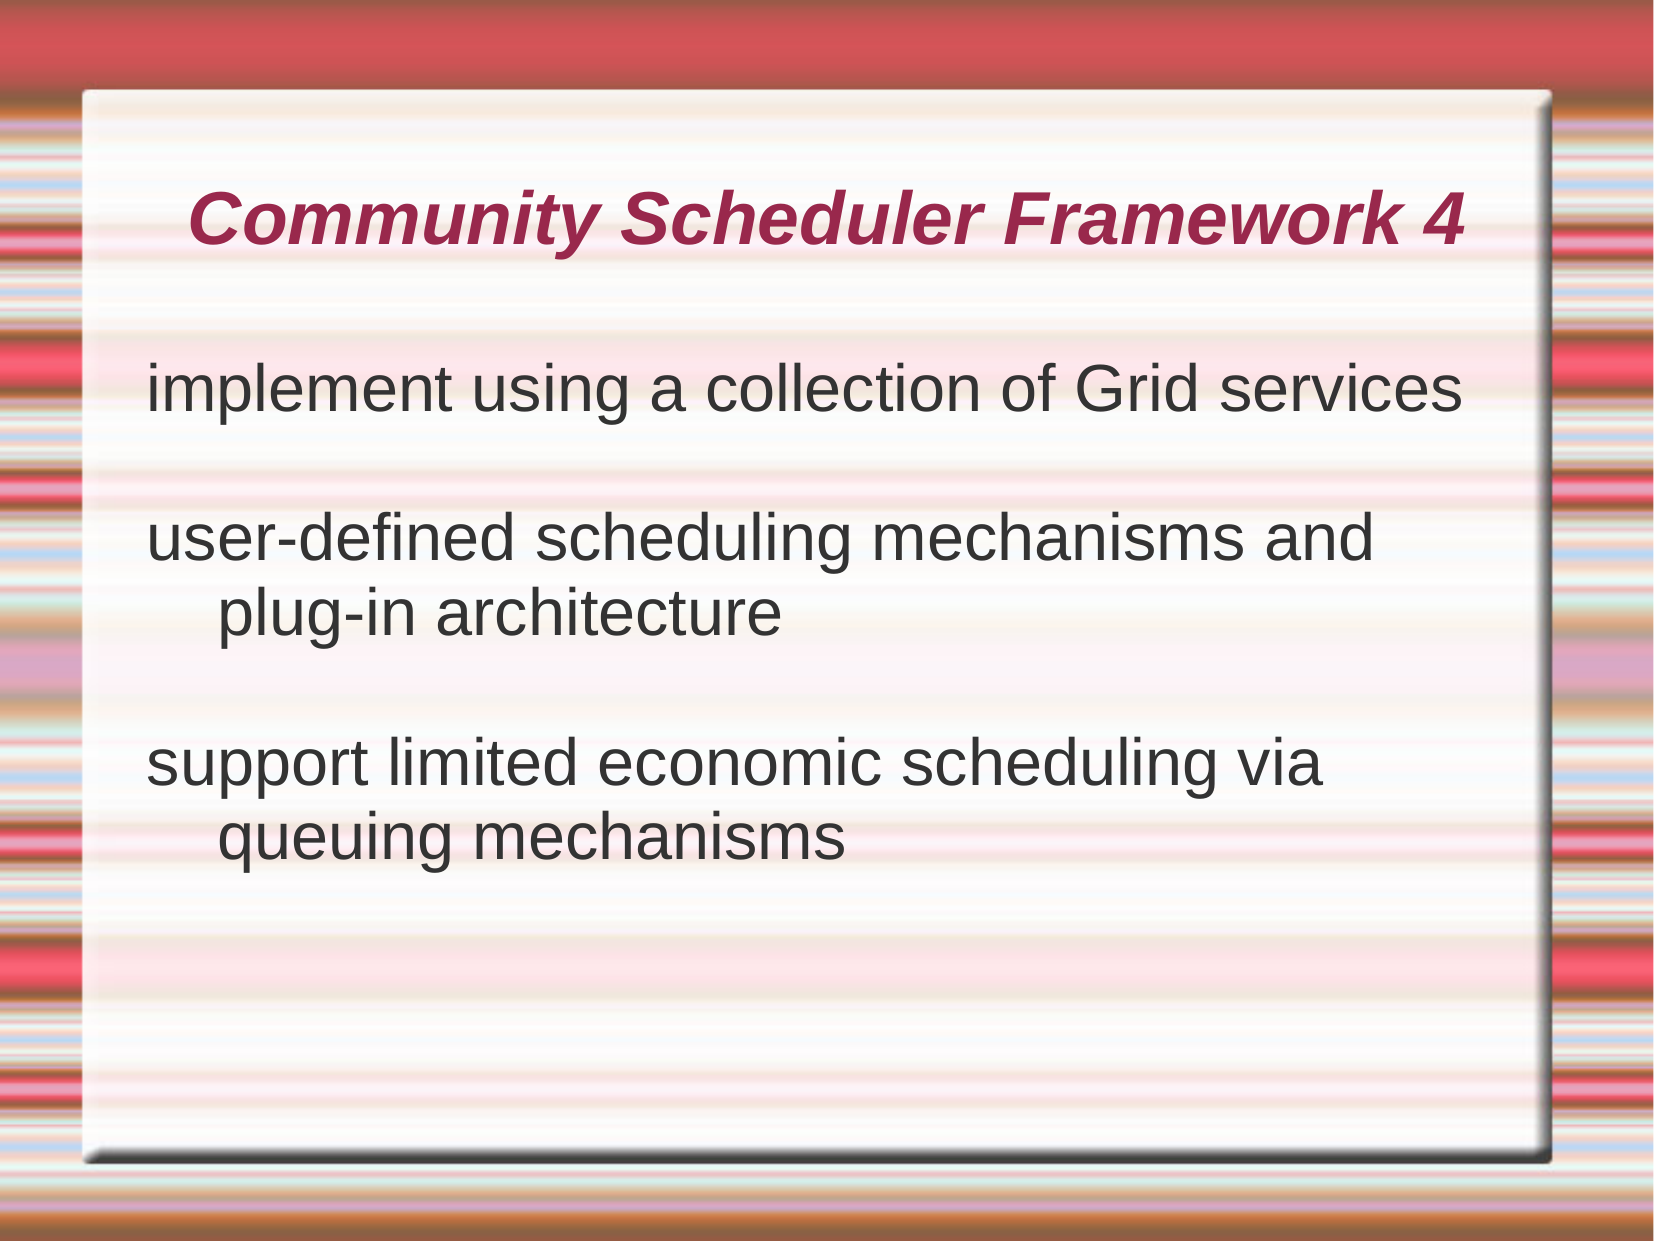

# Community Scheduler Framework 4
implement using a collection of Grid services
user-defined scheduling mechanisms and plug-in architecture
support limited economic scheduling via queuing mechanisms